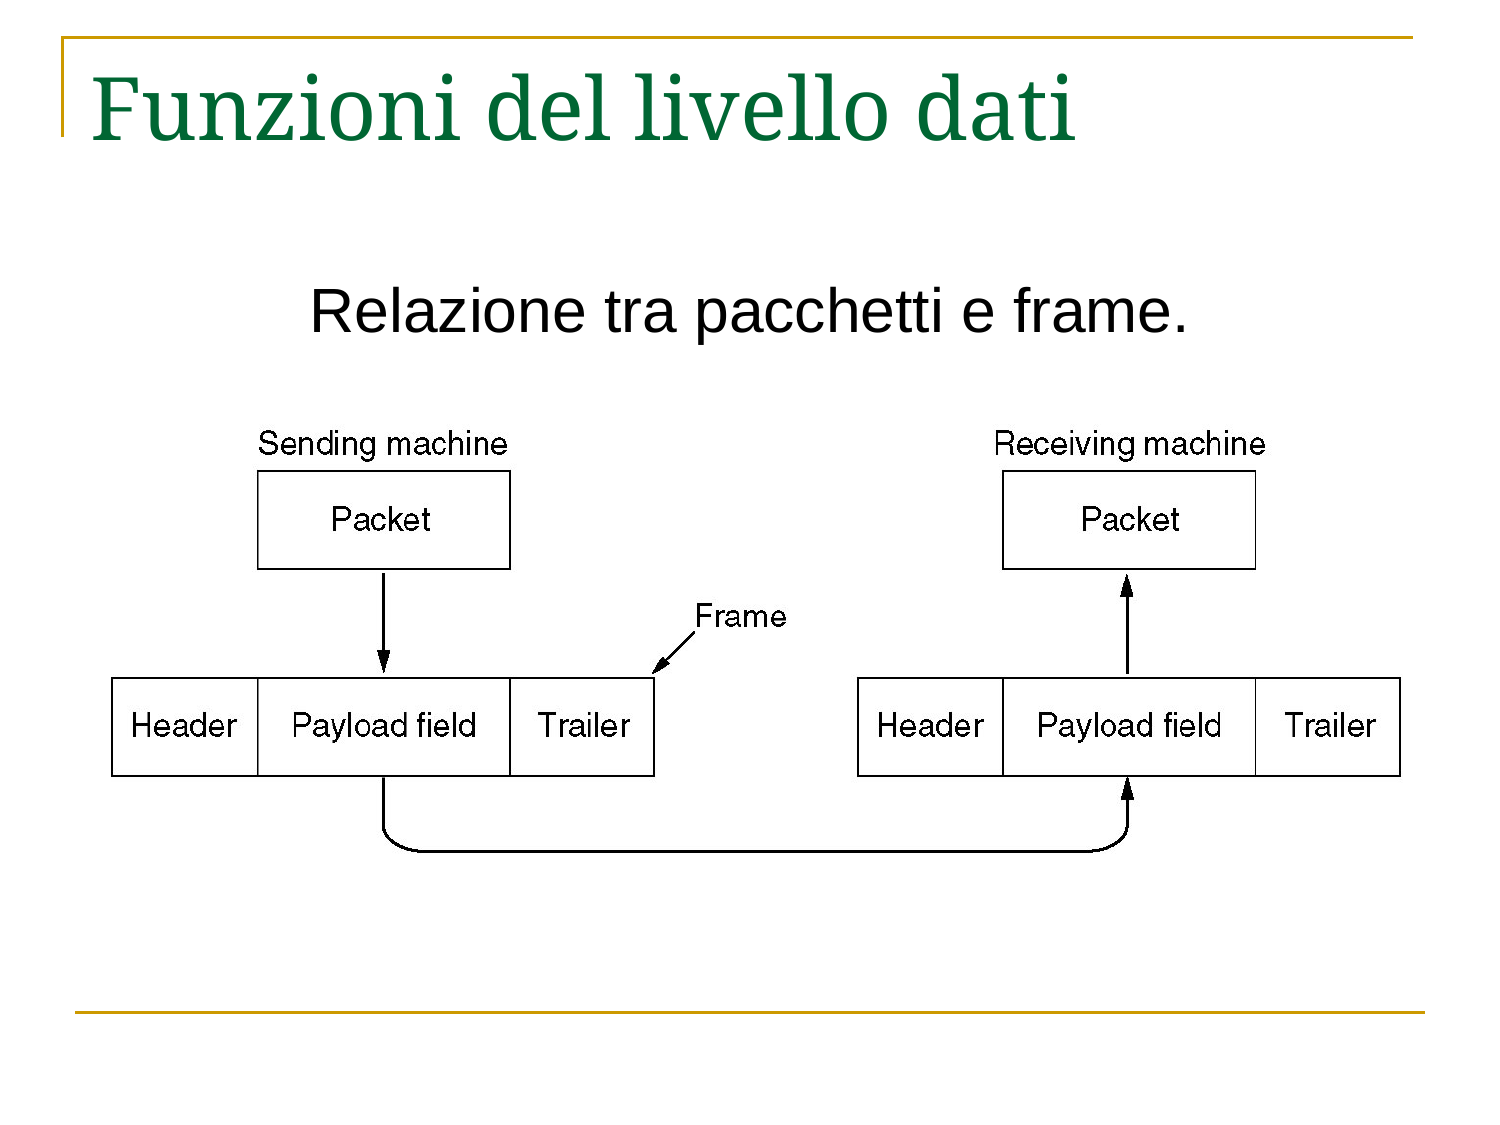

# Funzioni del livello dati
Relazione tra pacchetti e frame.